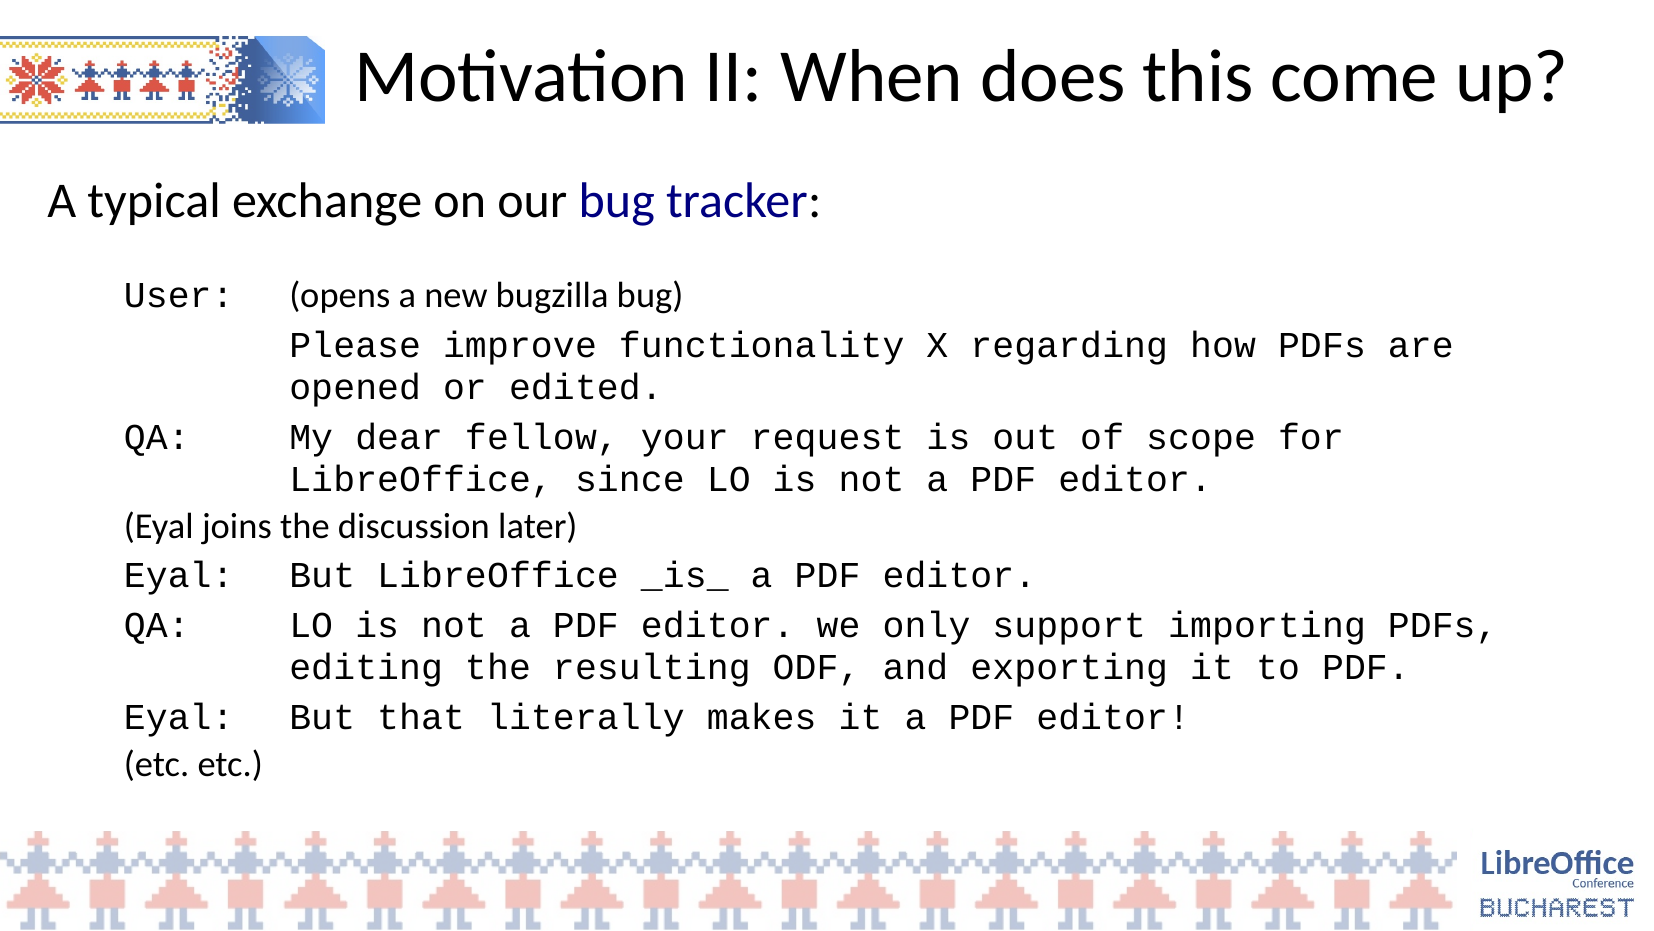

# Motivation II: When does this come up?
A typical exchange on our bug tracker:
User:	(opens a new bugzilla bug)
	Please improve functionality X regarding how PDFs are opened or edited.
QA:	My dear fellow, your request is out of scope for LibreOffice, since LO is not a PDF editor.
(Eyal joins the discussion later)
Eyal:	But LibreOffice _is_ a PDF editor.
QA:	LO is not a PDF editor. we only support importing PDFs, editing the resulting ODF, and exporting it to PDF.
Eyal:	But that literally makes it a PDF editor!
(etc. etc.)